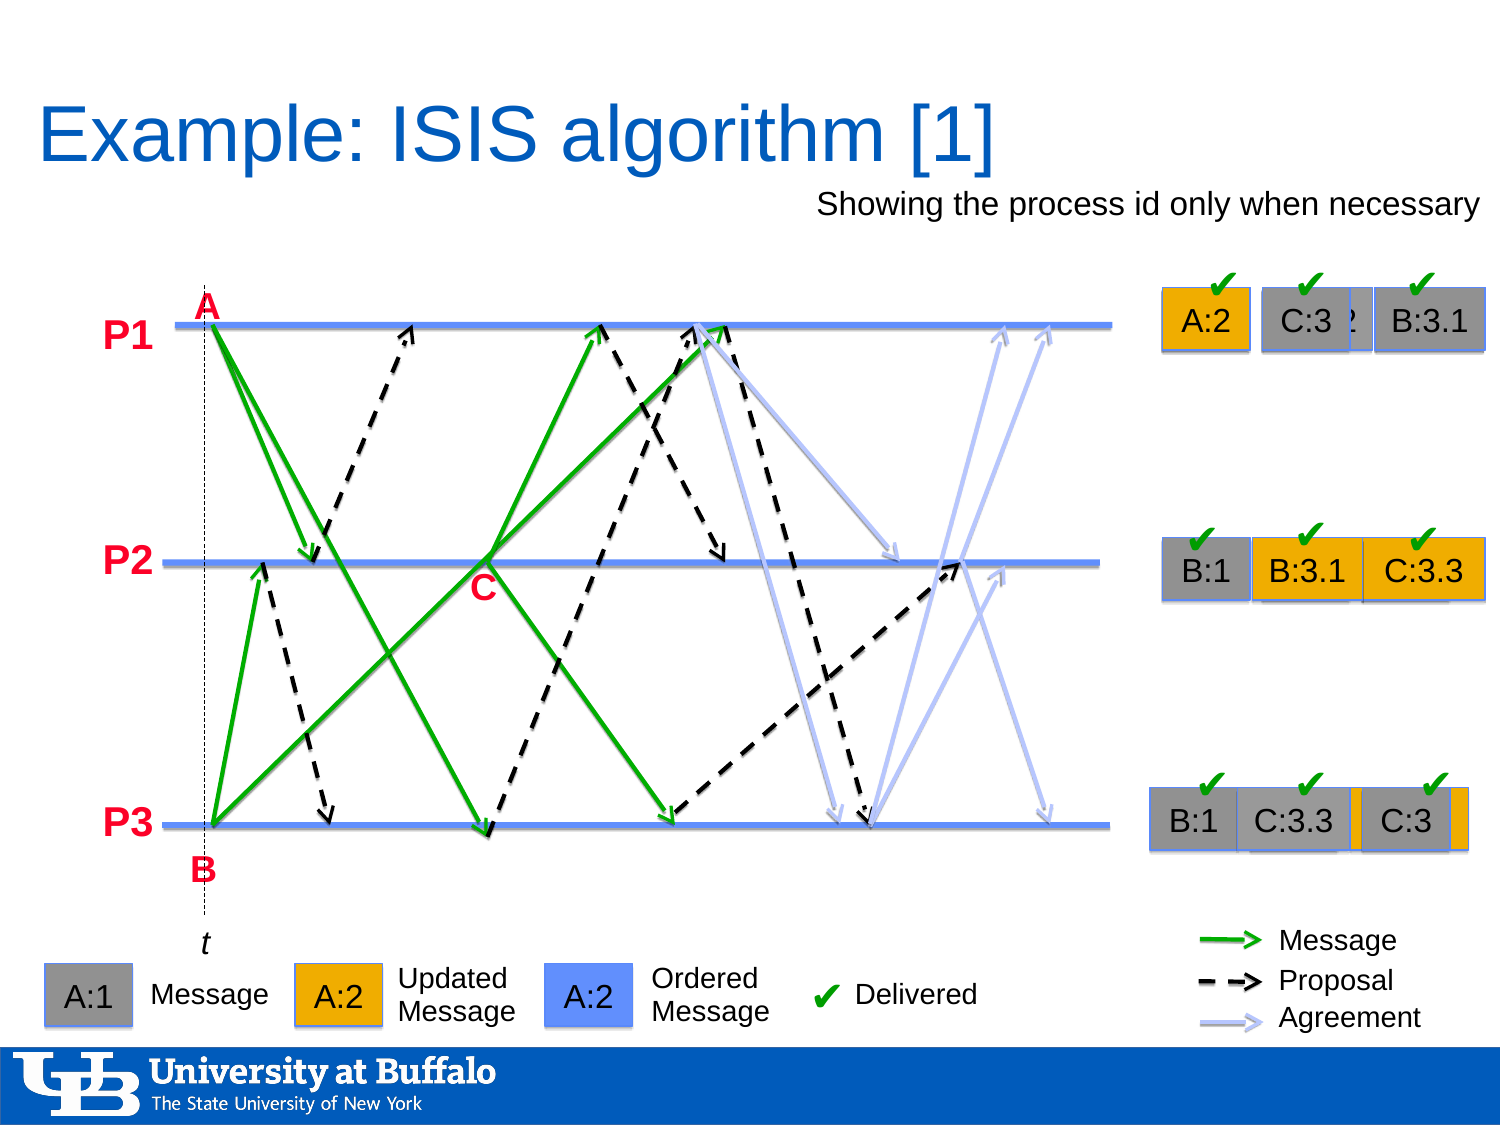

# Example: ISIS algorithm [1]
Showing the process id only when necessary
✔
✔
✔
A
t
A:1
A:2
C:3.2
C:3
C:3.3
B:3.1
P1
✔
✔
✔
P2
B:1
B:3.1
A:2
C:3
C:3.3
C
✔
✔
✔
P3
B:1
C:3.3
A:2
B:3.1
C:3
B
Message
Updated
Message
A:2
Ordered
Message
A:2
Proposal
✔
Delivered
A:1
Message
Agreement